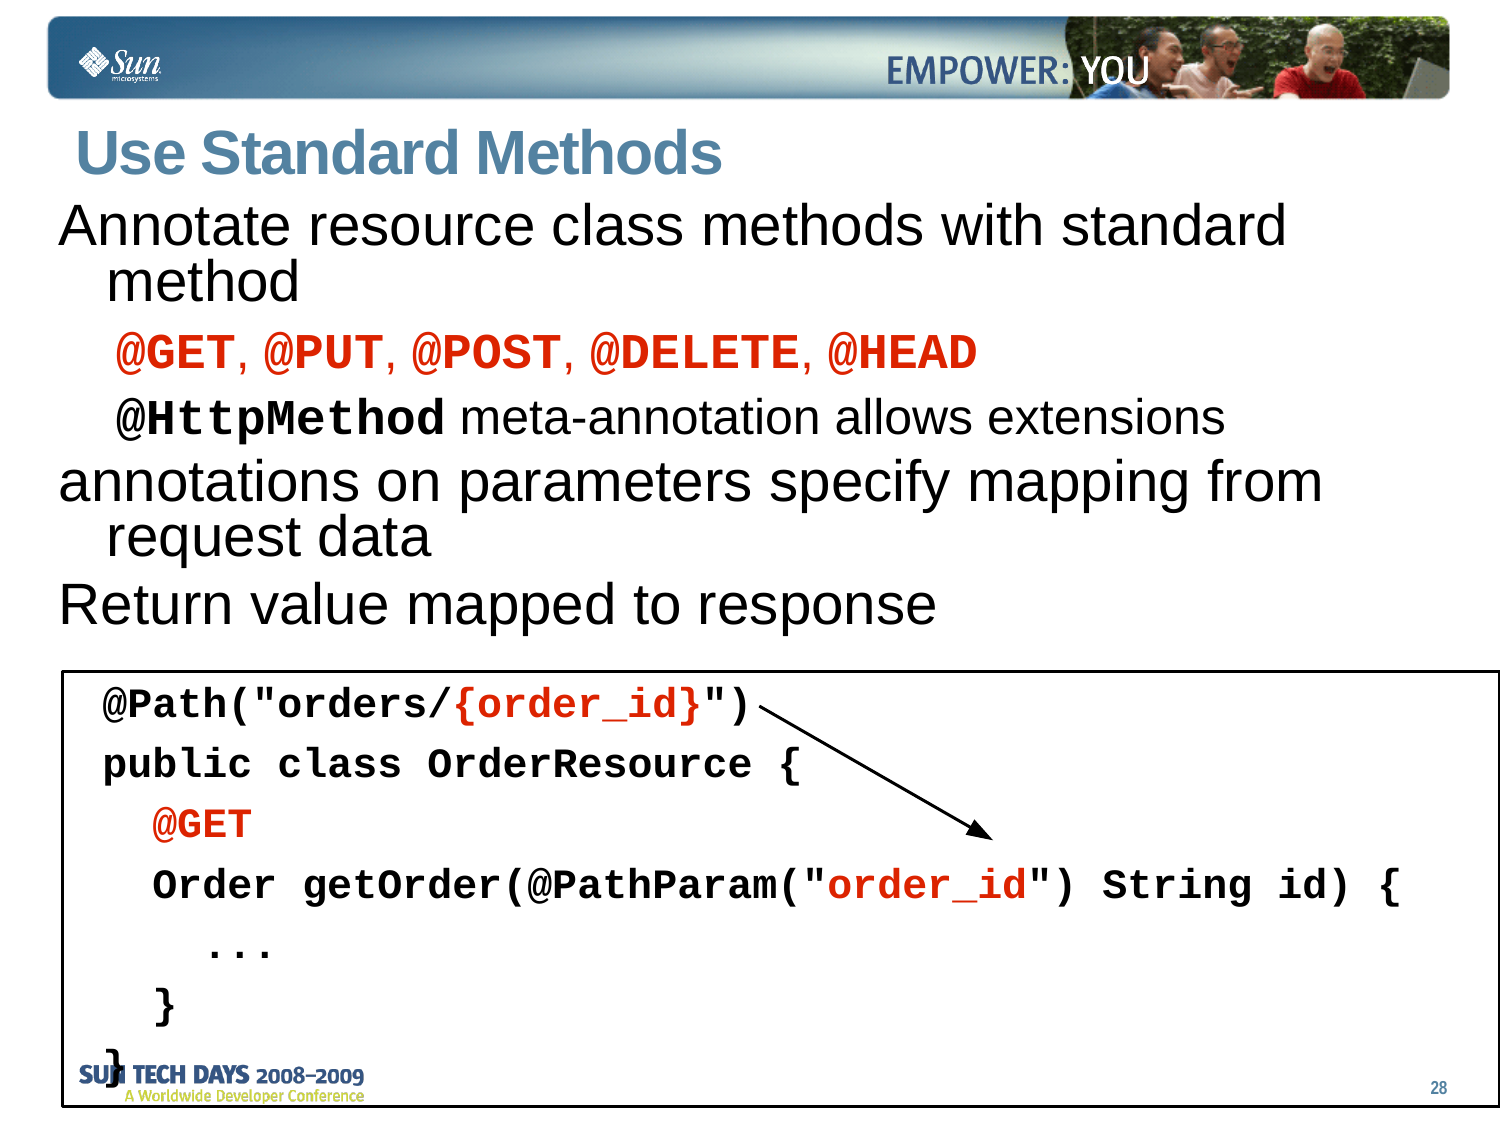

# Use Standard Methods
Annotate resource class methods with standard method
@GET, @PUT, @POST, @DELETE, @HEAD
@HttpMethod meta-annotation allows extensions
annotations on parameters specify mapping from request data
Return value mapped to response
@Path("orders/{order_id}")
public class OrderResource {
 @GET
 Order getOrder(@PathParam("order_id") String id) {
 ...
 }
}